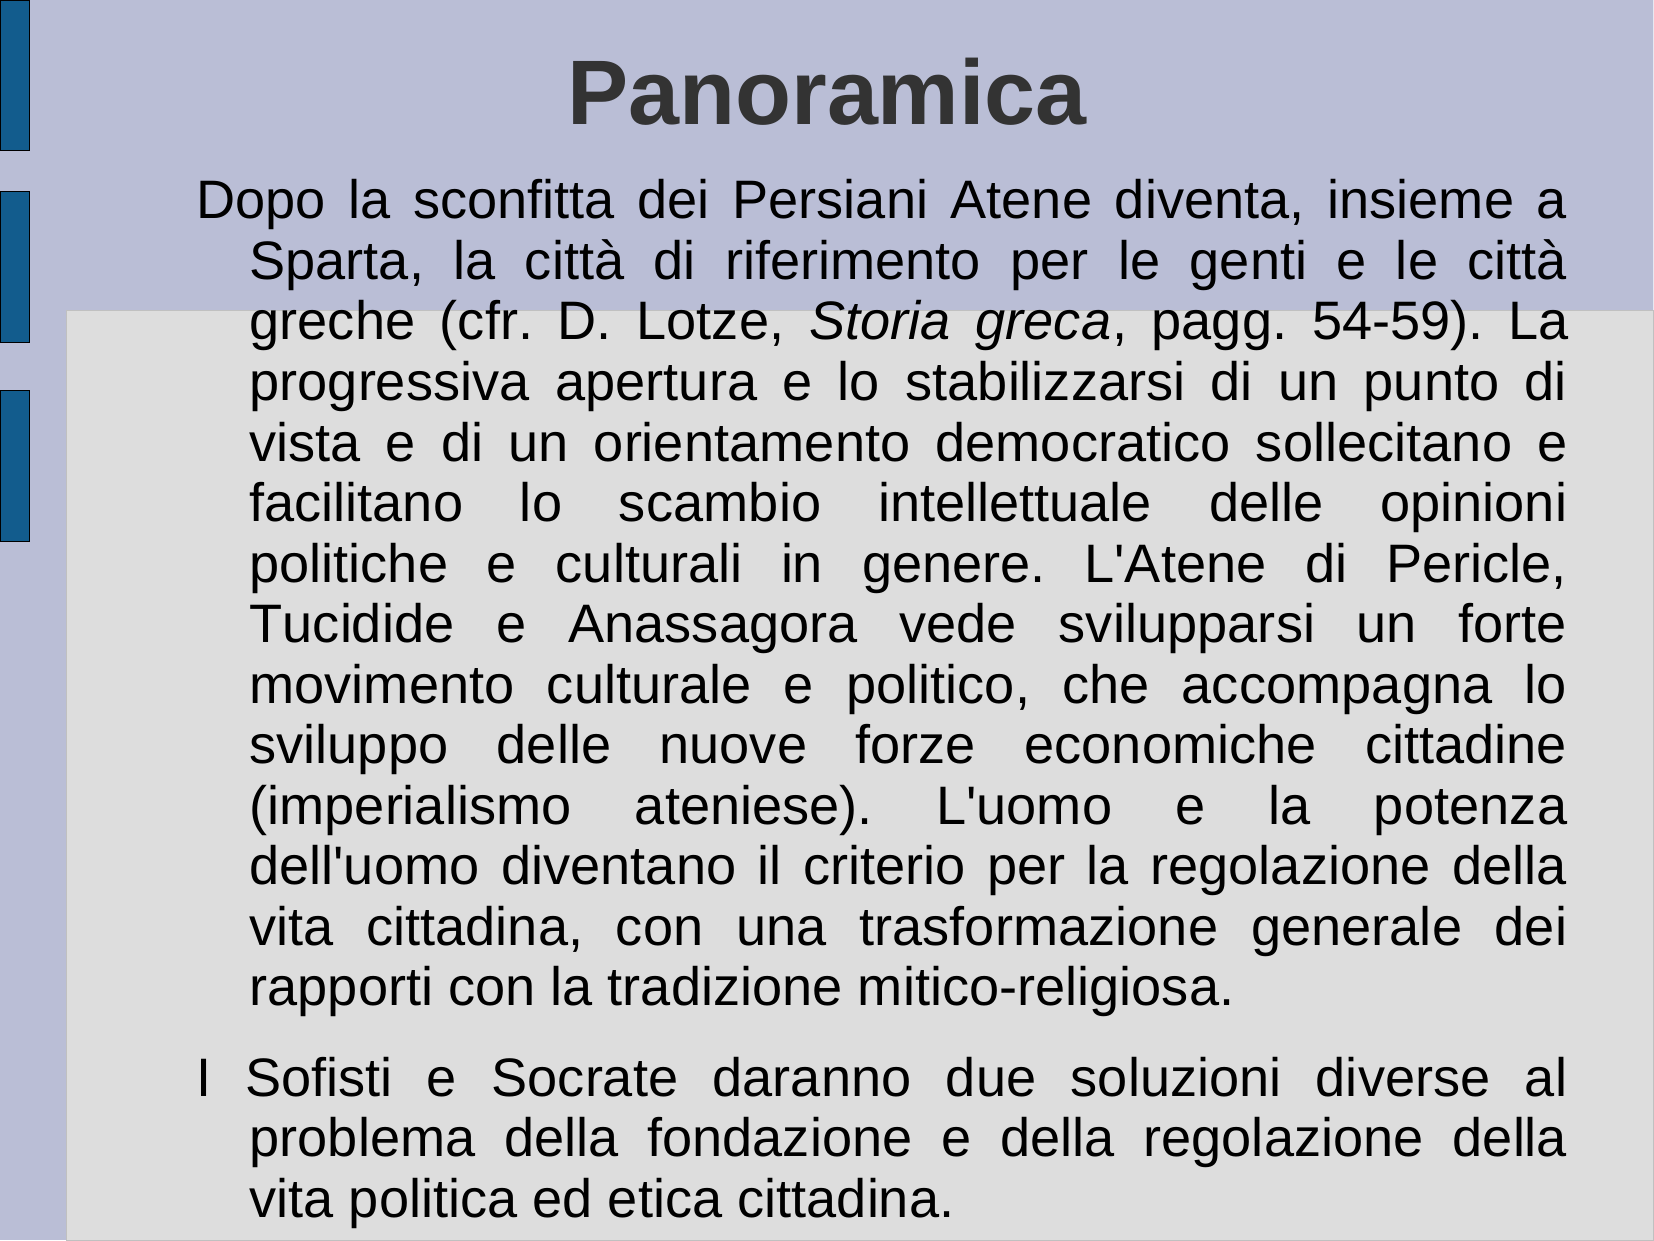

# Panoramica
Dopo la sconfitta dei Persiani Atene diventa, insieme a Sparta, la città di riferimento per le genti e le città greche (cfr. D. Lotze, Storia greca, pagg. 54-59). La progressiva apertura e lo stabilizzarsi di un punto di vista e di un orientamento democratico sollecitano e facilitano lo scambio intellettuale delle opinioni politiche e culturali in genere. L'Atene di Pericle, Tucidide e Anassagora vede svilupparsi un forte movimento culturale e politico, che accompagna lo sviluppo delle nuove forze economiche cittadine (imperialismo ateniese). L'uomo e la potenza dell'uomo diventano il criterio per la regolazione della vita cittadina, con una trasformazione generale dei rapporti con la tradizione mitico-religiosa.
I Sofisti e Socrate daranno due soluzioni diverse al problema della fondazione e della regolazione della vita politica ed etica cittadina.